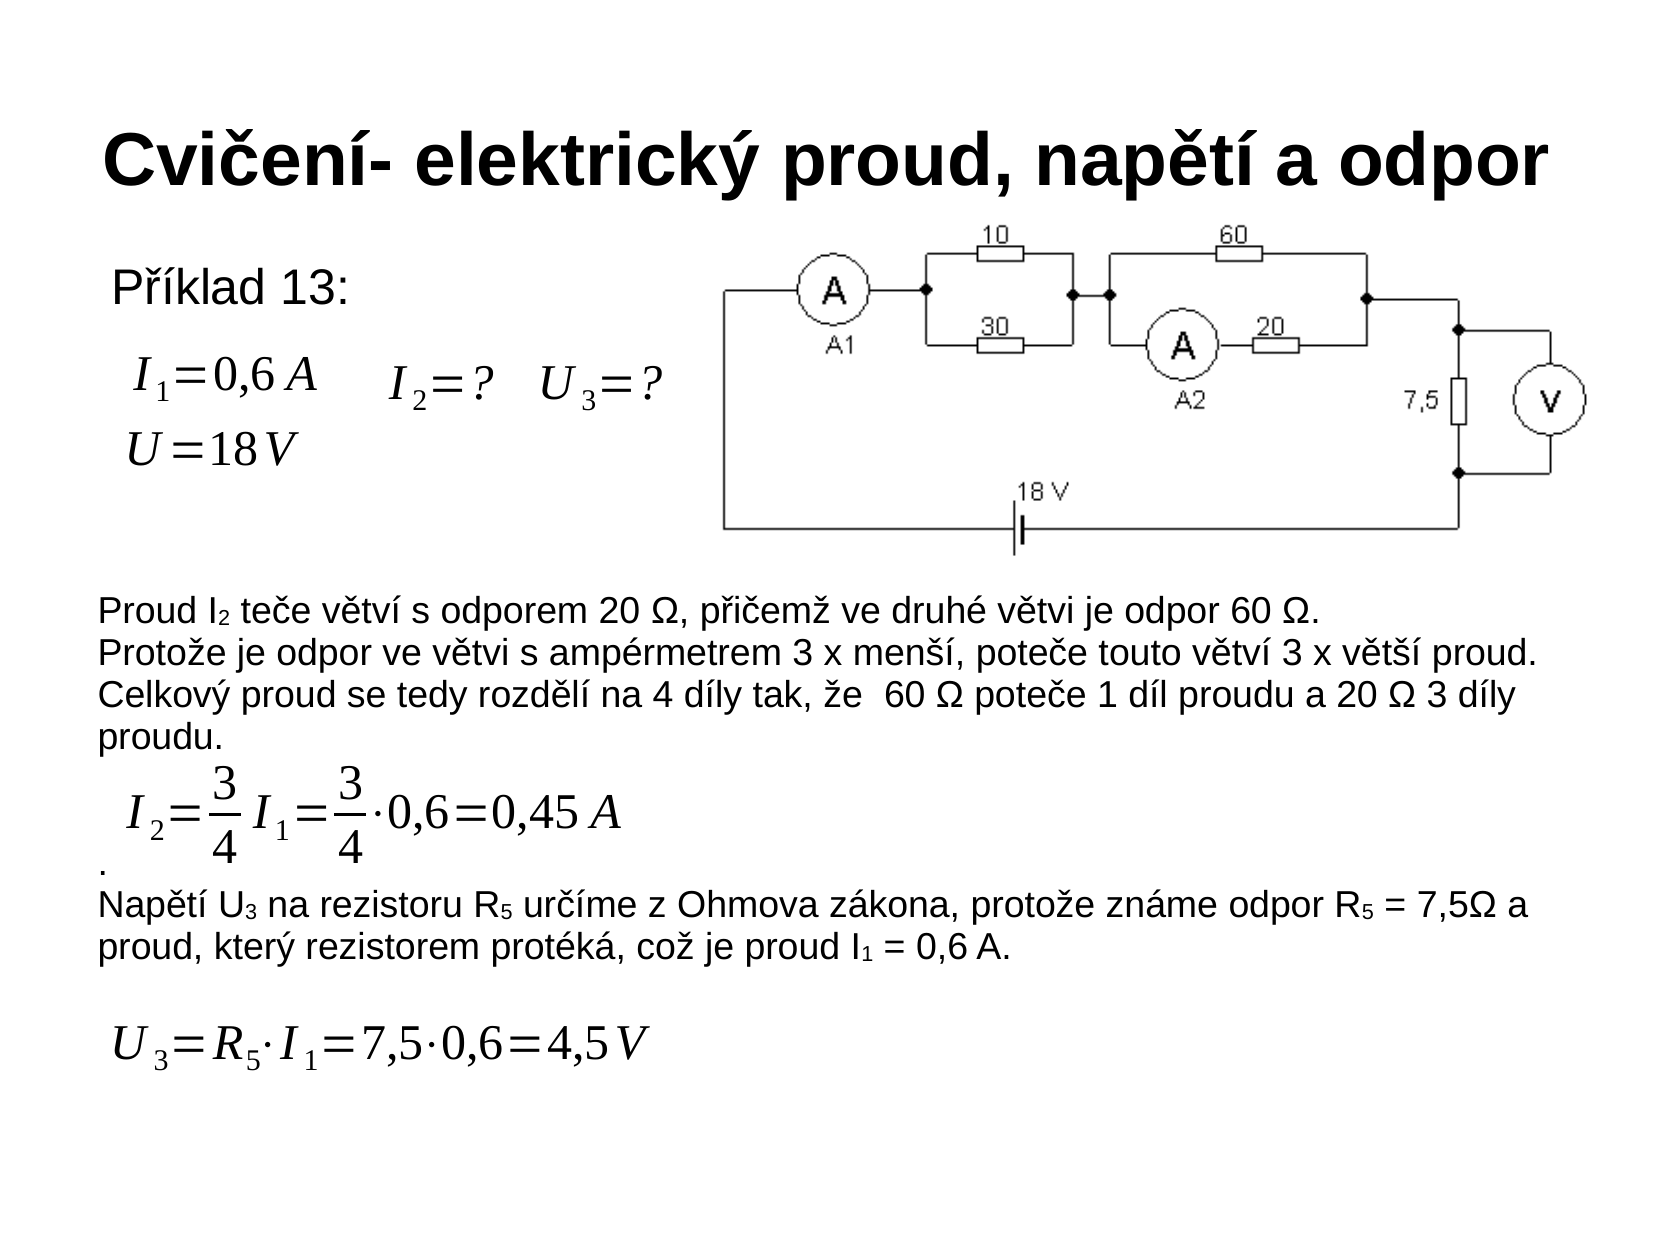

# Cvičení- elektrický proud, napětí a odpor
Příklad 13:
Proud I2 teče větví s odporem 20 Ω, přičemž ve druhé větvi je odpor 60 Ω.
Protože je odpor ve větvi s ampérmetrem 3 x menší, poteče touto větví 3 x větší proud. Celkový proud se tedy rozdělí na 4 díly tak, že 60 Ω poteče 1 díl proudu a 20 Ω 3 díly proudu.
.
Napětí U3 na rezistoru R5 určíme z Ohmova zákona, protože známe odpor R5 = 7,5Ω a proud, který rezistorem protéká, což je proud I1 = 0,6 A.